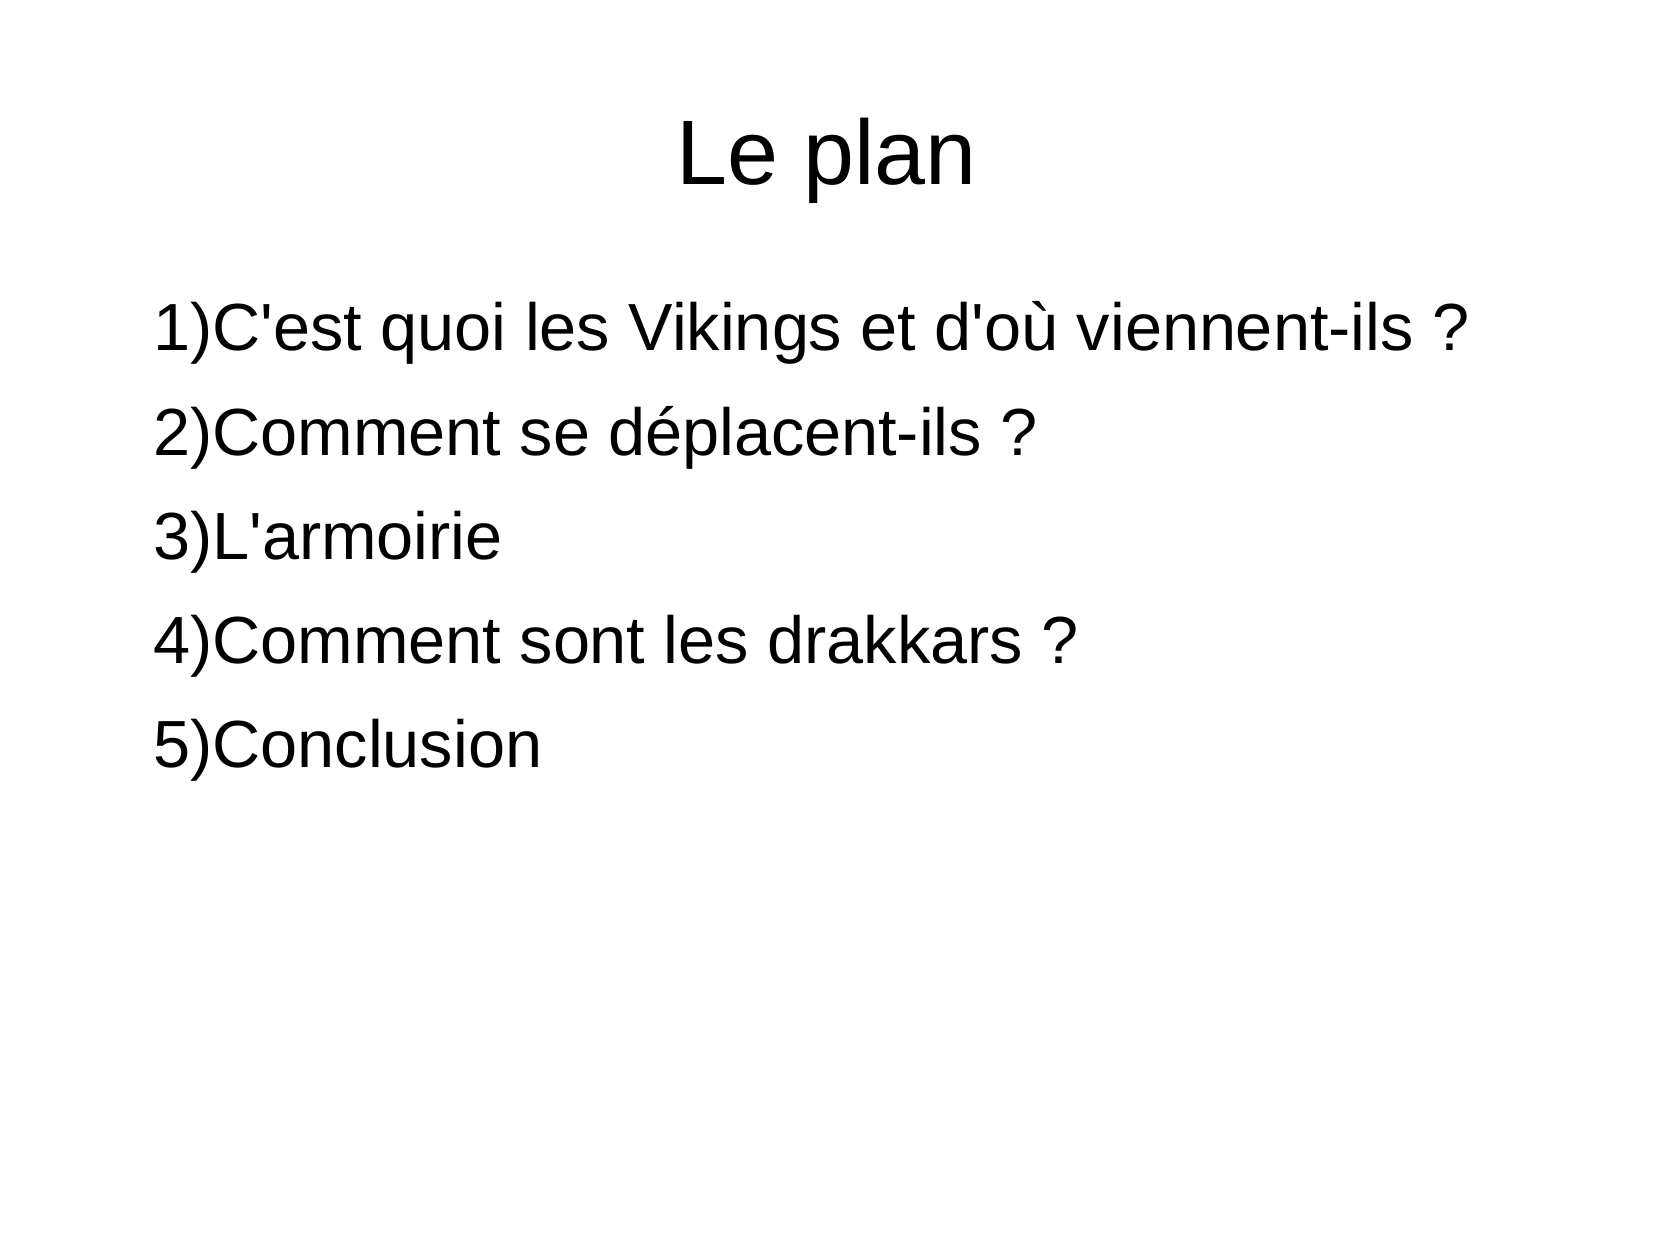

# Le plan
1)C'est quoi les Vikings et d'où viennent-ils ?
2)Comment se déplacent-ils ?
3)L'armoirie
4)Comment sont les drakkars ?
5)Conclusion